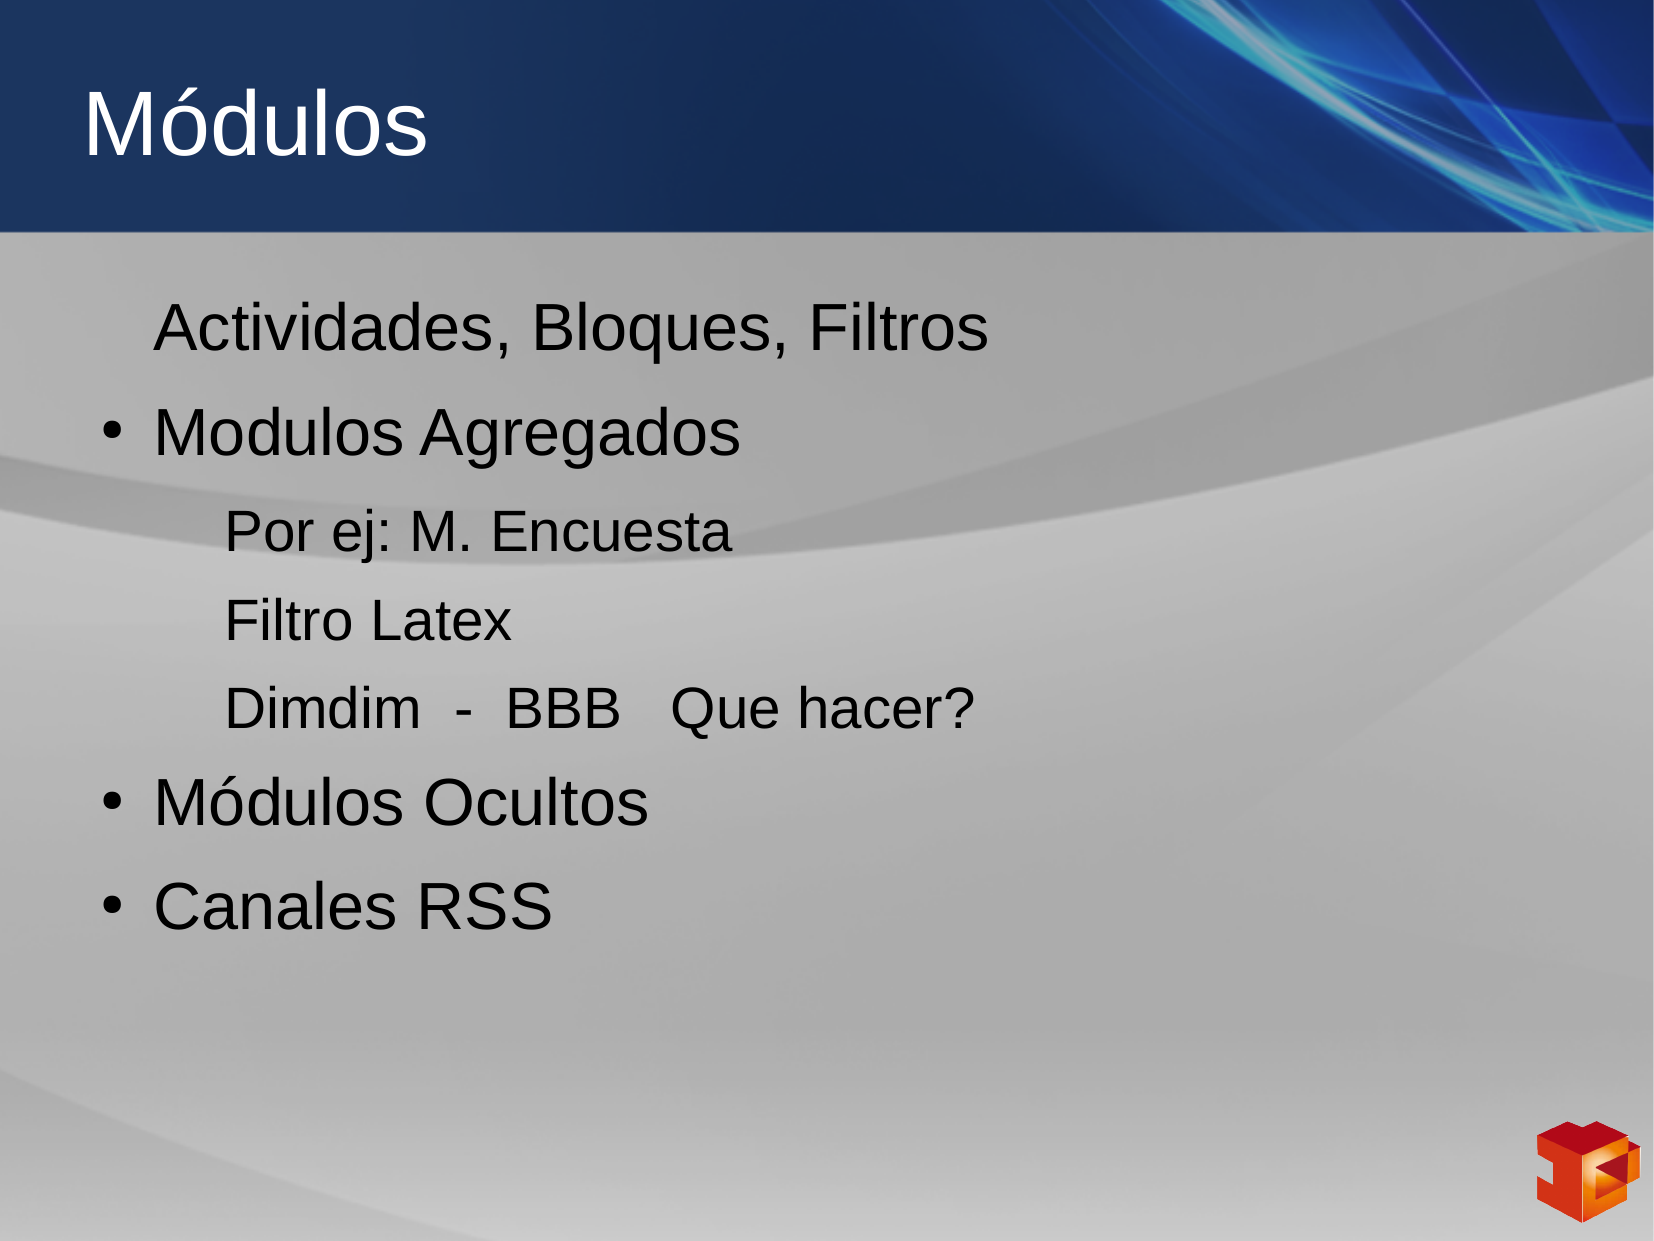

# Módulos
Actividades, Bloques, Filtros
Modulos Agregados
Por ej: M. Encuesta
Filtro Latex
Dimdim - BBB Que hacer?
Módulos Ocultos
Canales RSS